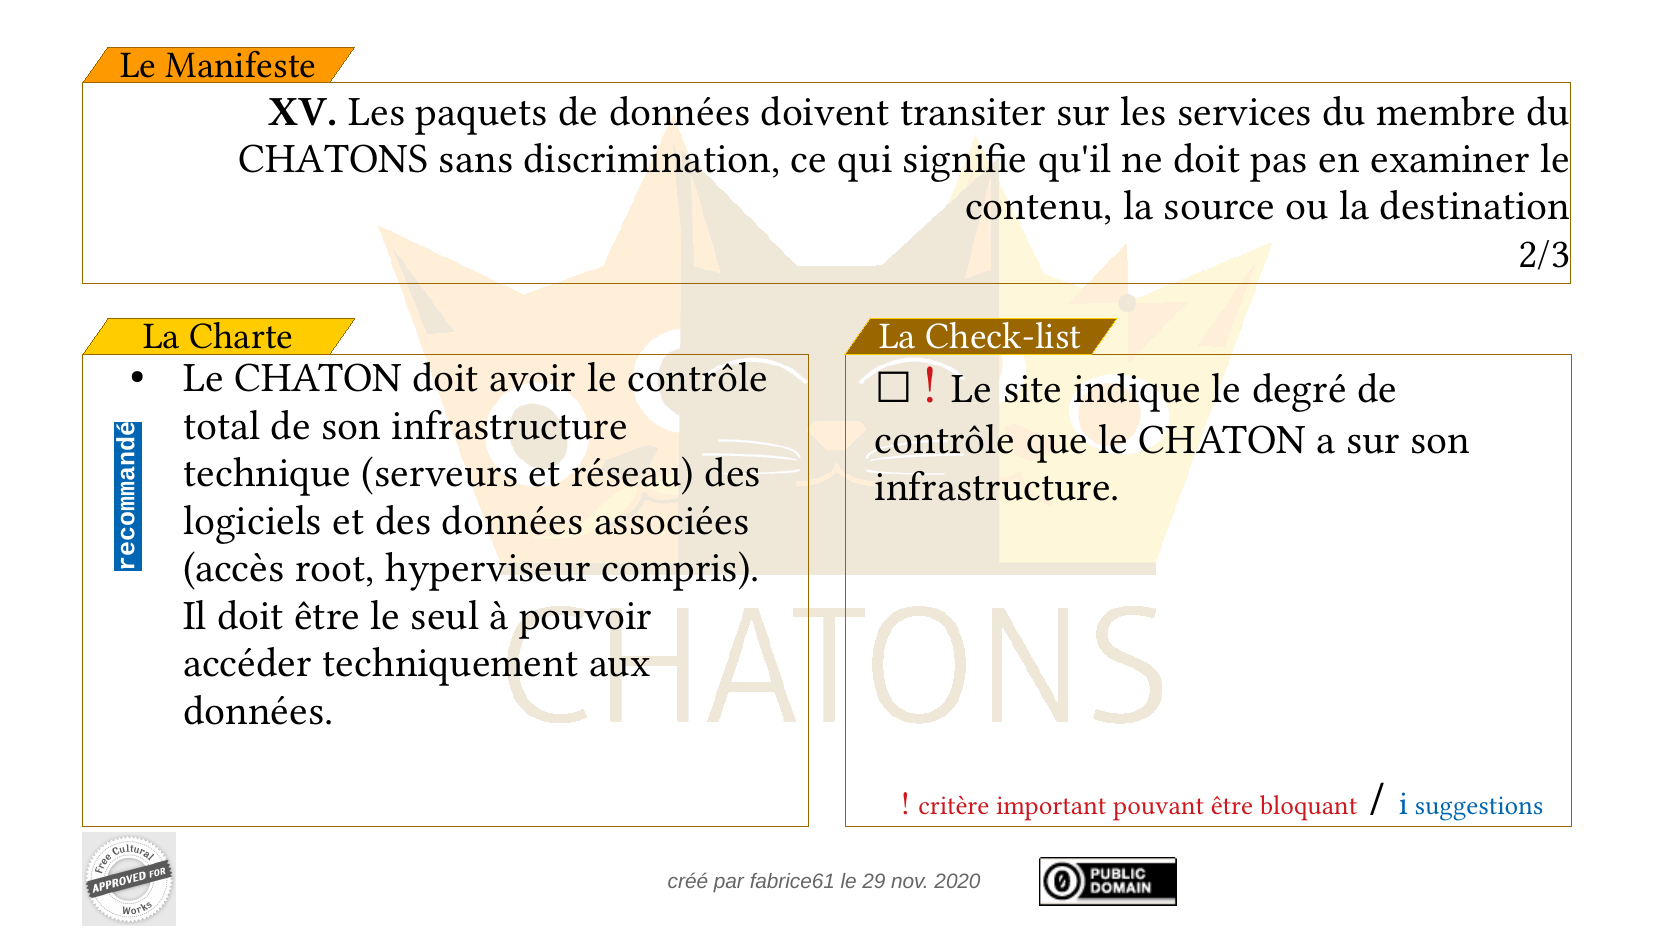

Le Manifeste
# XV. Les paquets de données doivent transiter sur les services du membre du CHATONS sans discrimination, ce qui signifie qu'il ne doit pas en examiner le contenu, la source ou la destination 2/3
La Charte
La Check-list
Le CHATON doit avoir le contrôle total de son infrastructure technique (serveurs et réseau) des logiciels et des données associées (accès root, hyperviseur compris). Il doit être le seul à pouvoir accéder techniquement aux données.
☐ ! Le site indique le degré de contrôle que le CHATON a sur son infrastructure.
recommandé